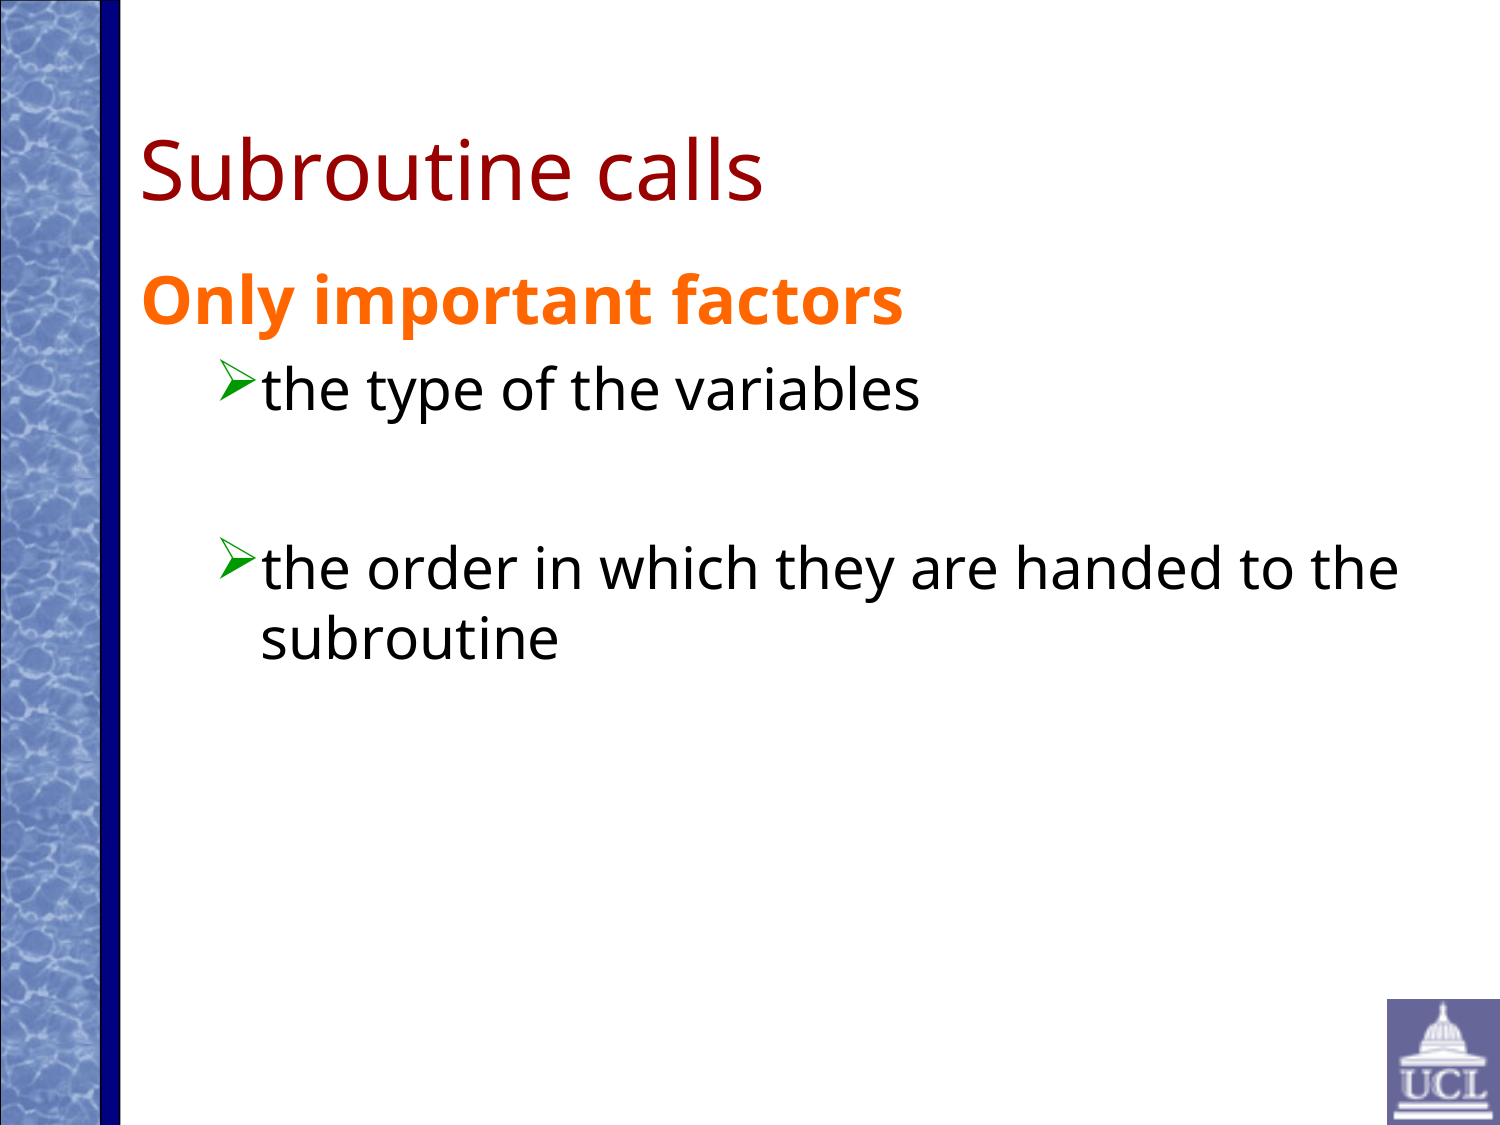

# Subroutine calls
Only important factors
the type of the variables
the order in which they are handed to the subroutine